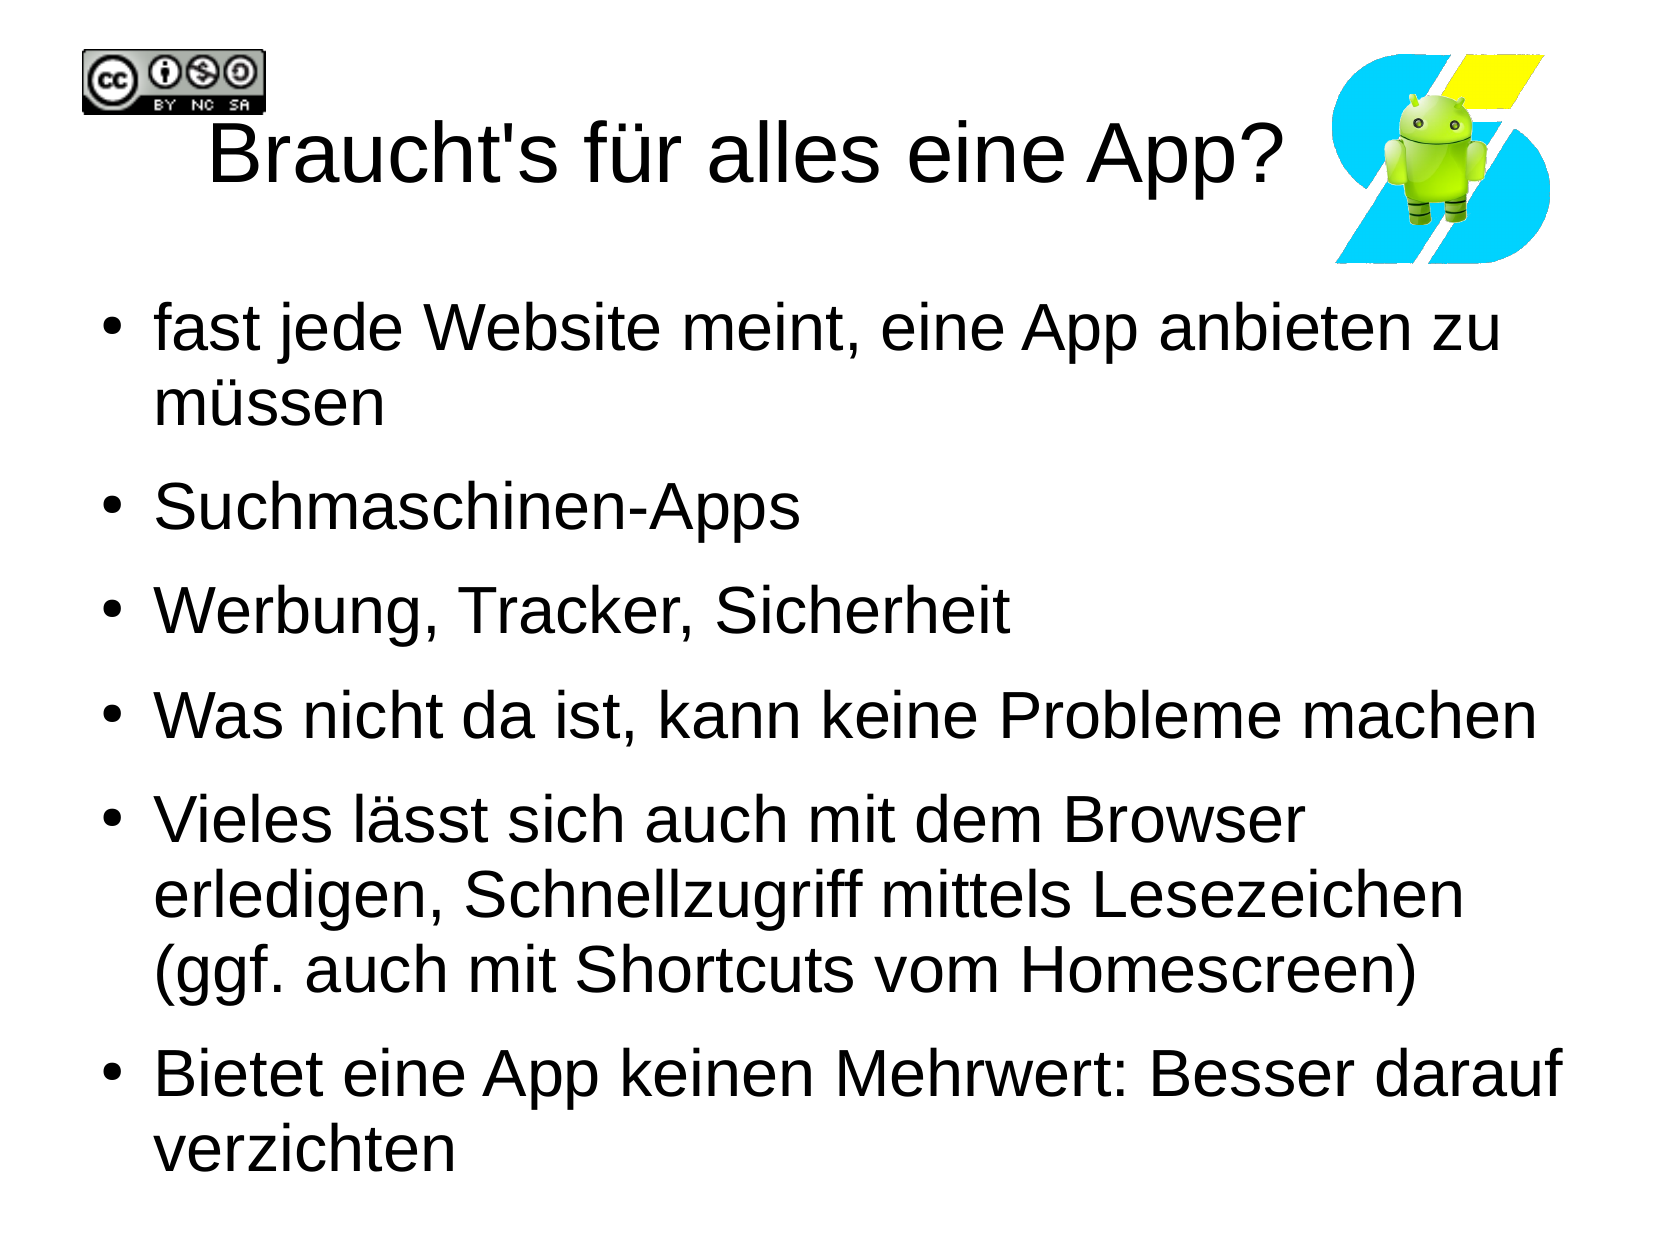

# Braucht's für alles eine App?
fast jede Website meint, eine App anbieten zu müssen
Suchmaschinen-Apps
Werbung, Tracker, Sicherheit
Was nicht da ist, kann keine Probleme machen
Vieles lässt sich auch mit dem Browser erledigen, Schnellzugriff mittels Lesezeichen (ggf. auch mit Shortcuts vom Homescreen)
Bietet eine App keinen Mehrwert: Besser darauf verzichten